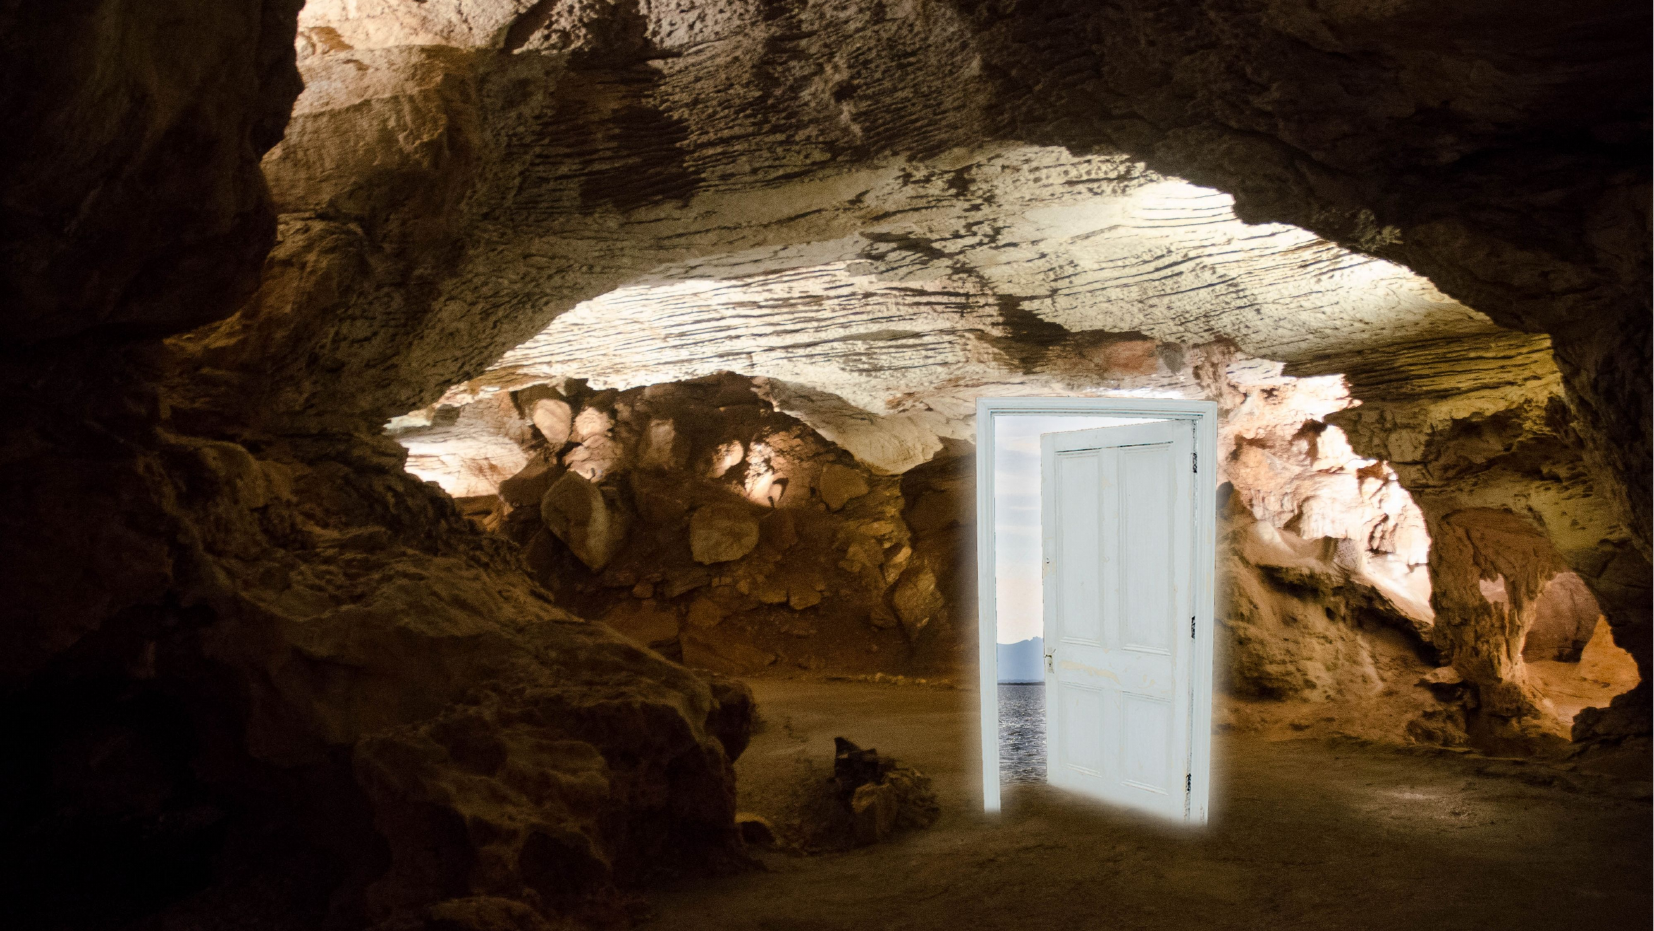

61
A Systems Approach on Social Enterprise
July 2018